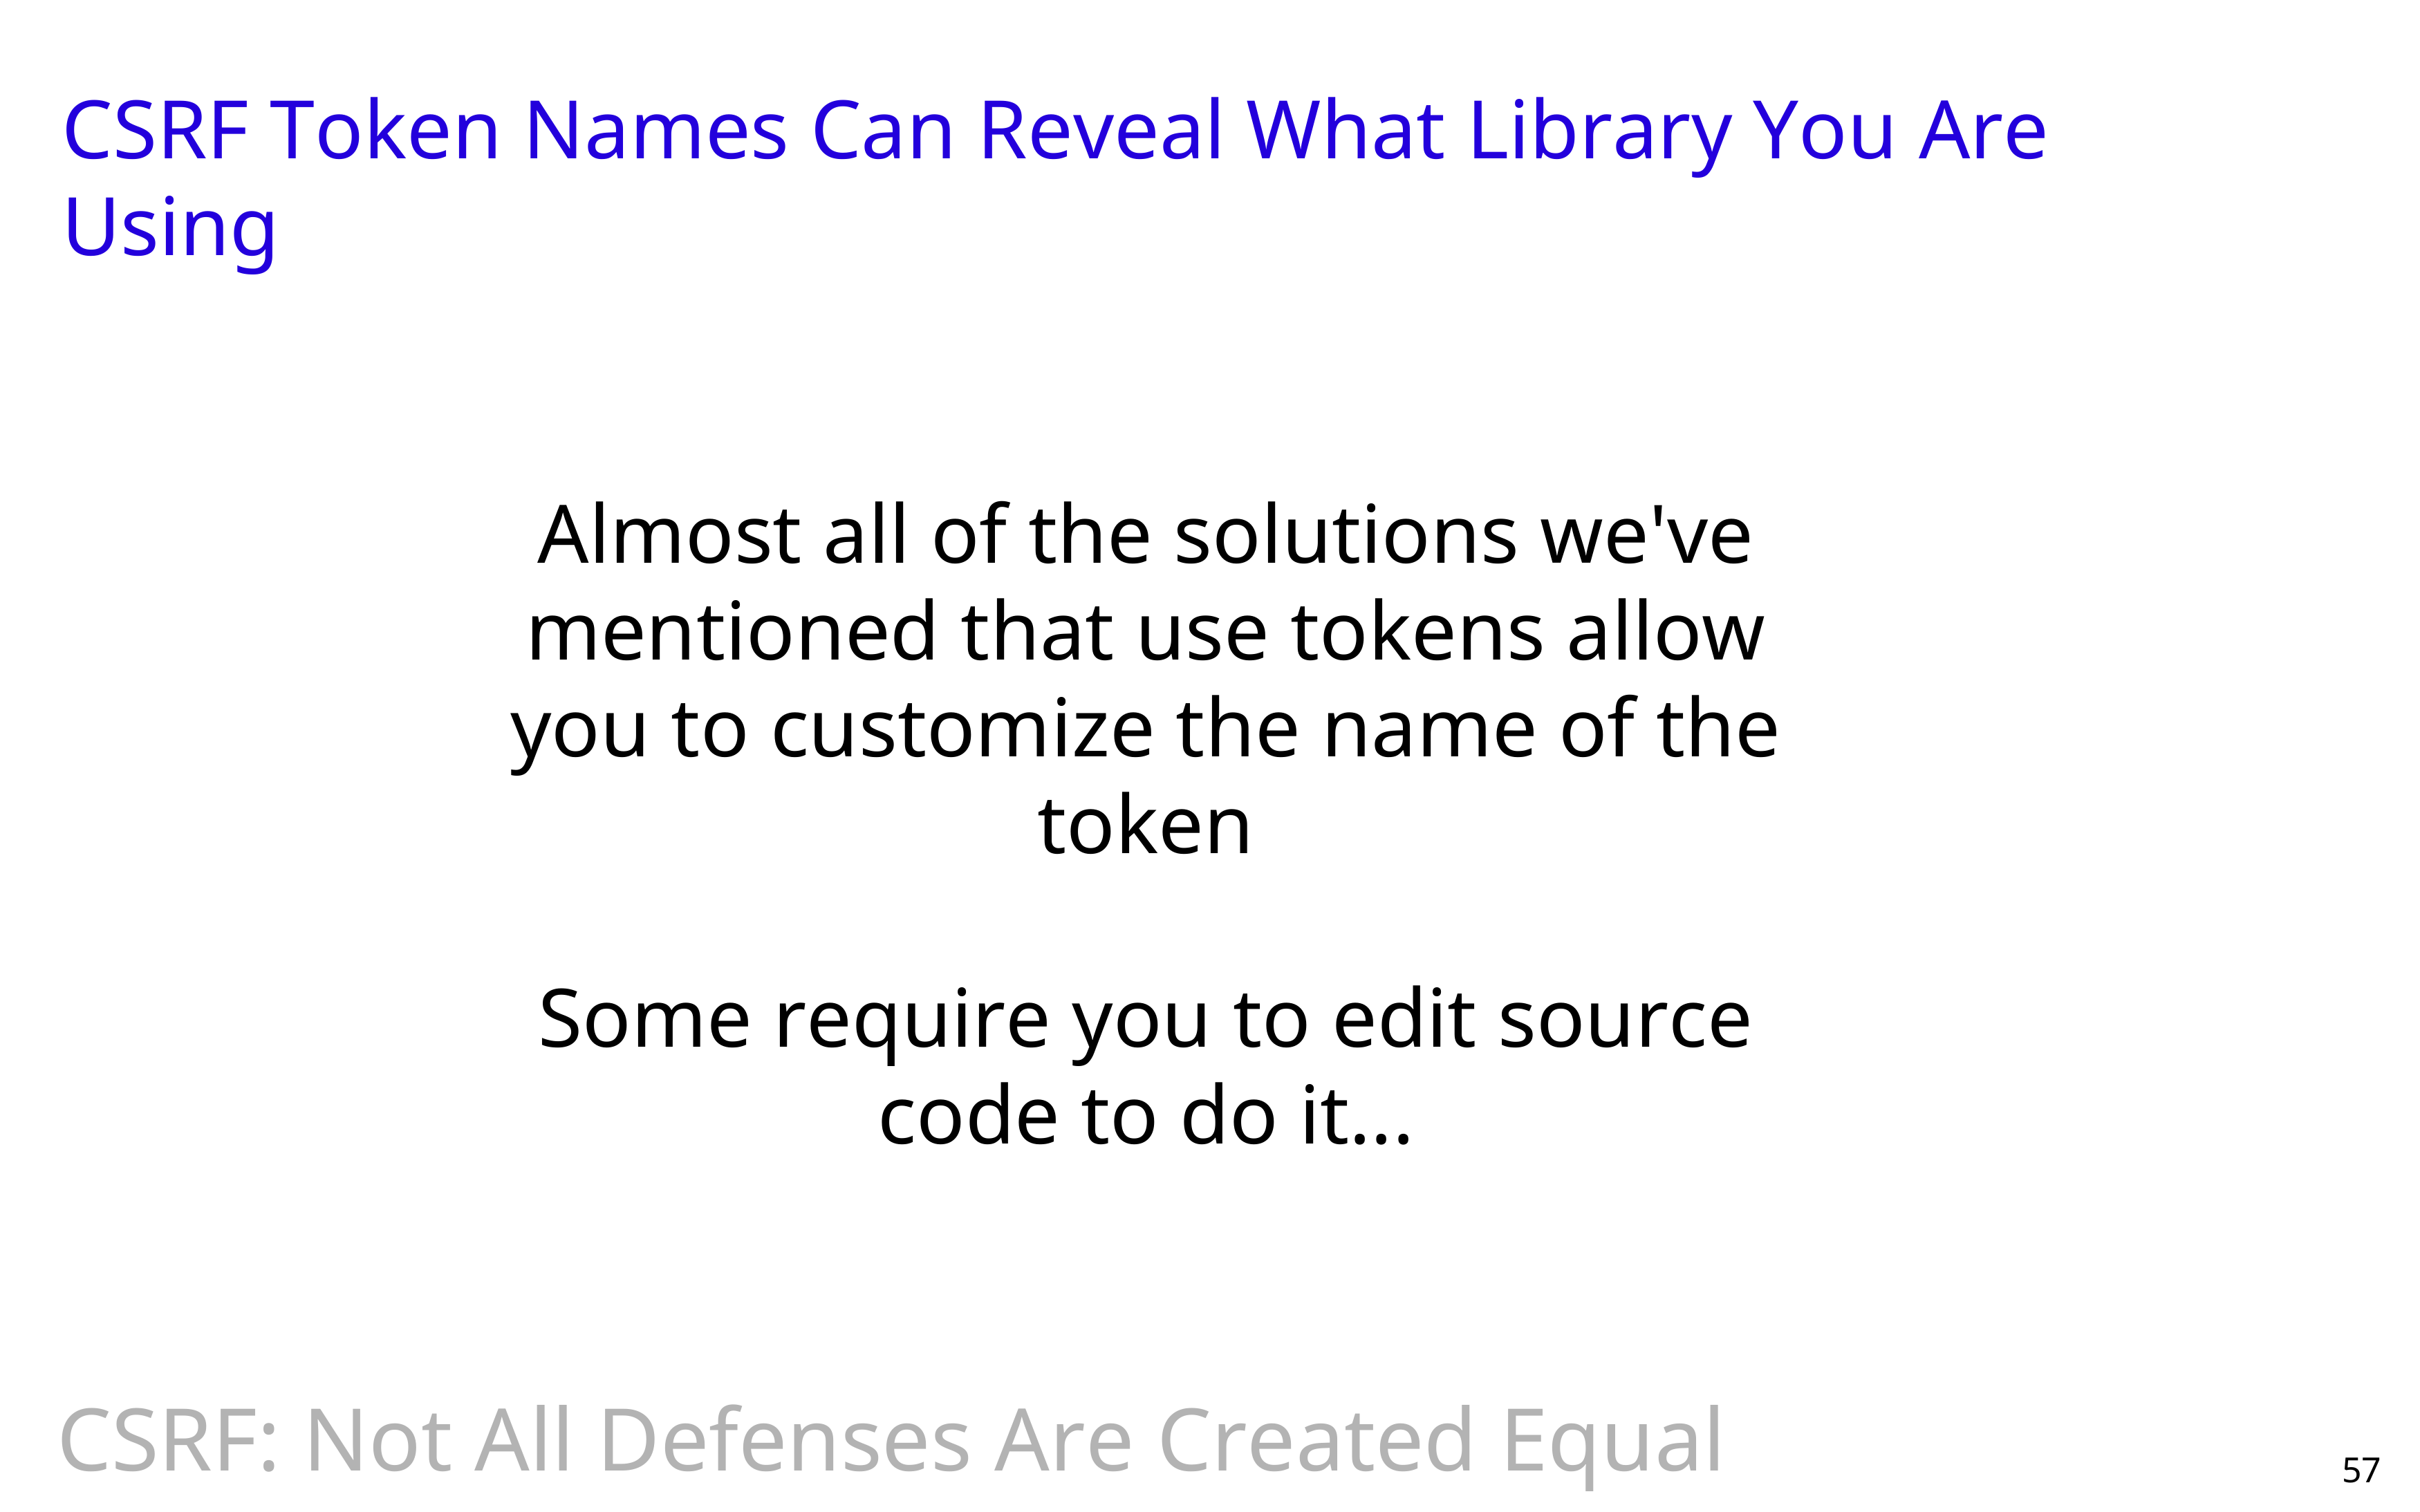

CSRF Token Names Can Reveal What Library You Are Using
Almost all of the solutions we've mentioned that use tokens allow you to customize the name of the token
Some require you to edit source code to do it...